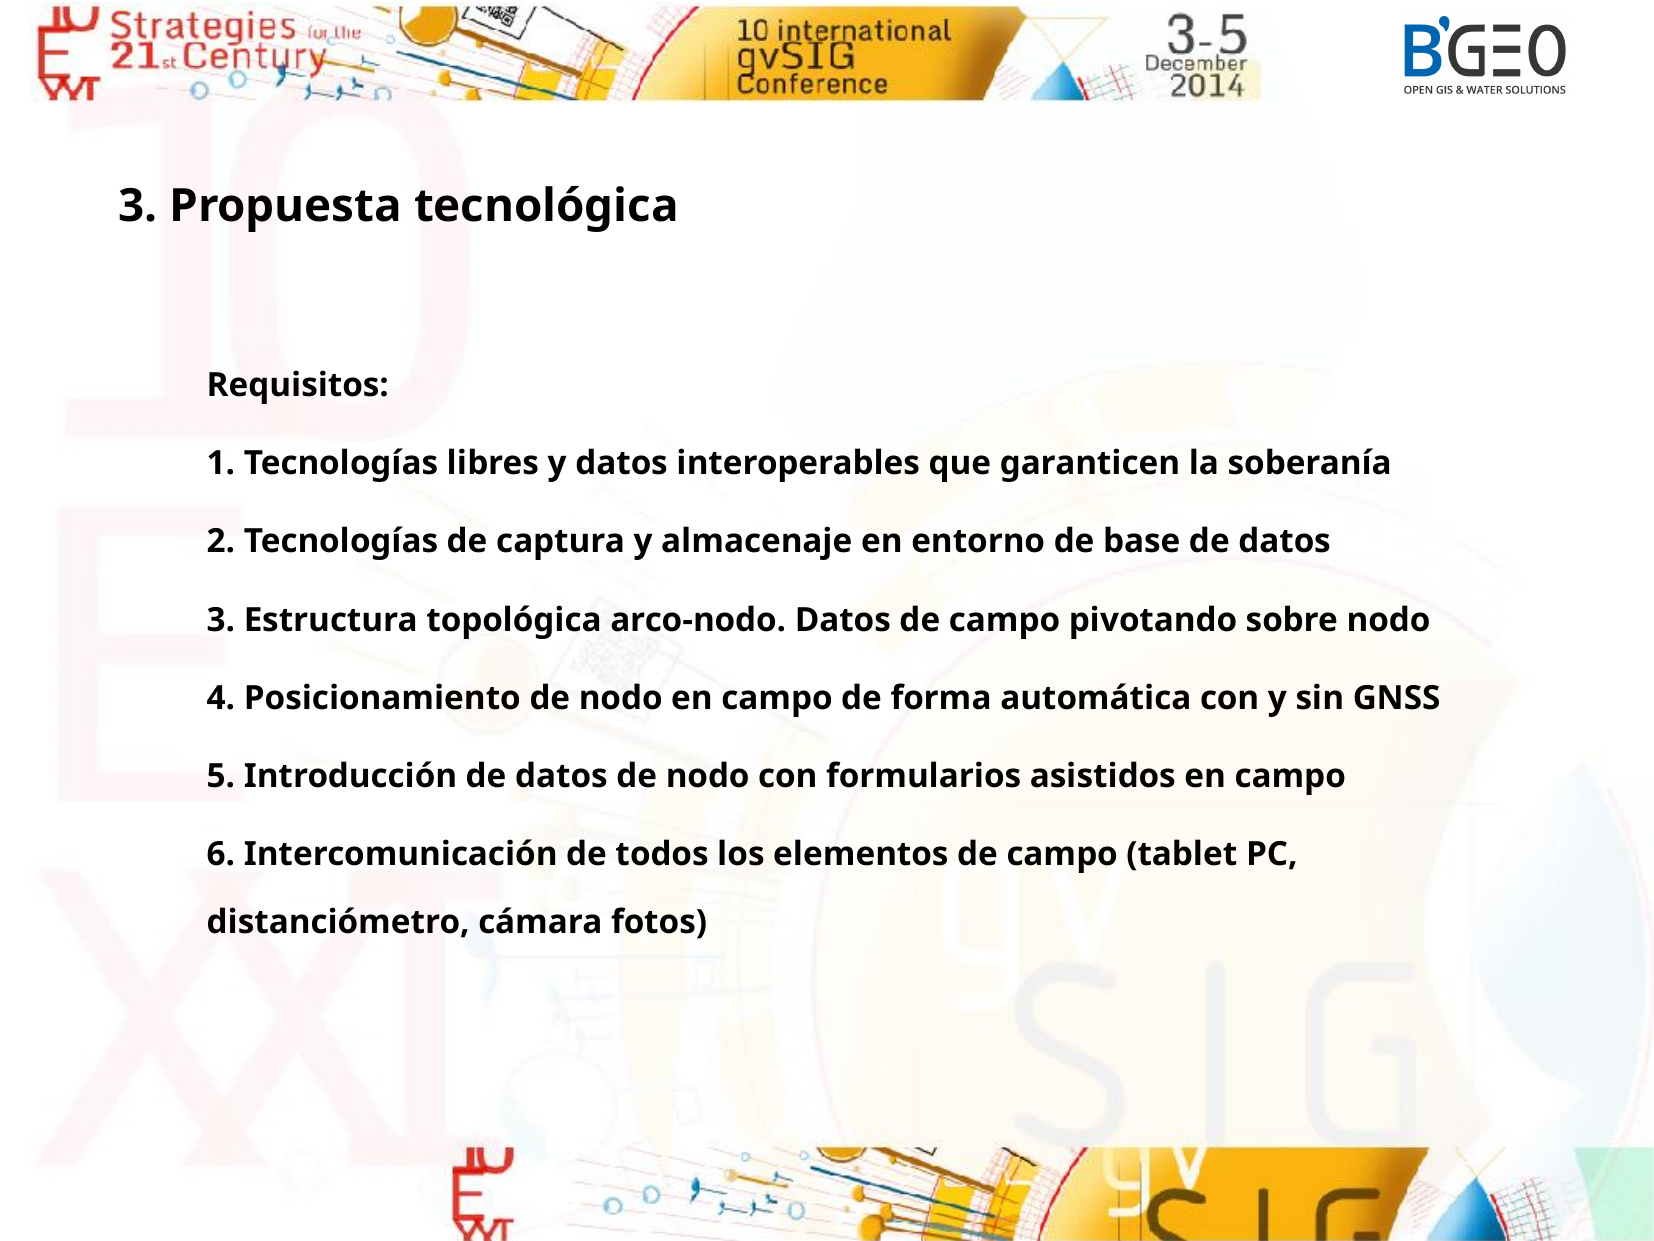

3. Propuesta tecnológica
Requisitos:
1. Tecnologías libres y datos interoperables que garanticen la soberanía
2. Tecnologías de captura y almacenaje en entorno de base de datos
3. Estructura topológica arco-nodo. Datos de campo pivotando sobre nodo
4. Posicionamiento de nodo en campo de forma automática con y sin GNSS
5. Introducción de datos de nodo con formularios asistidos en campo
6. Intercomunicación de todos los elementos de campo (tablet PC, distanciómetro, cámara fotos)